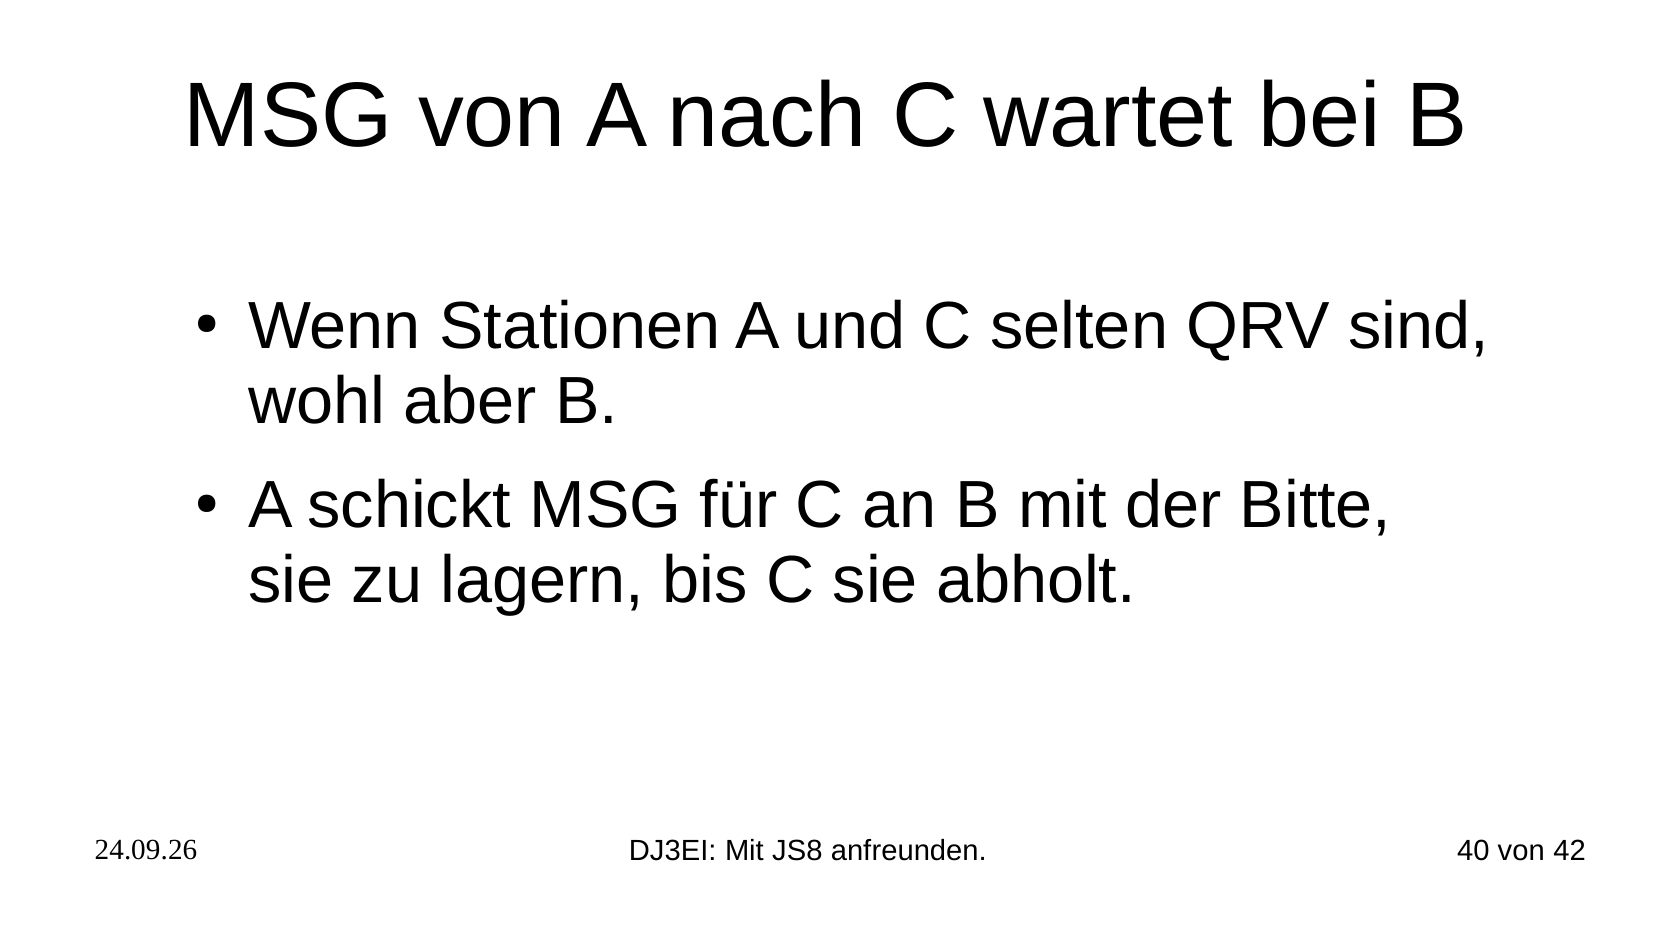

# MSG von A nach C wartet bei B
Wenn Stationen A und C selten QRV sind,
wohl aber B.
A schickt MSG für C an B mit der Bitte,
sie zu lagern, bis C sie abholt.
40